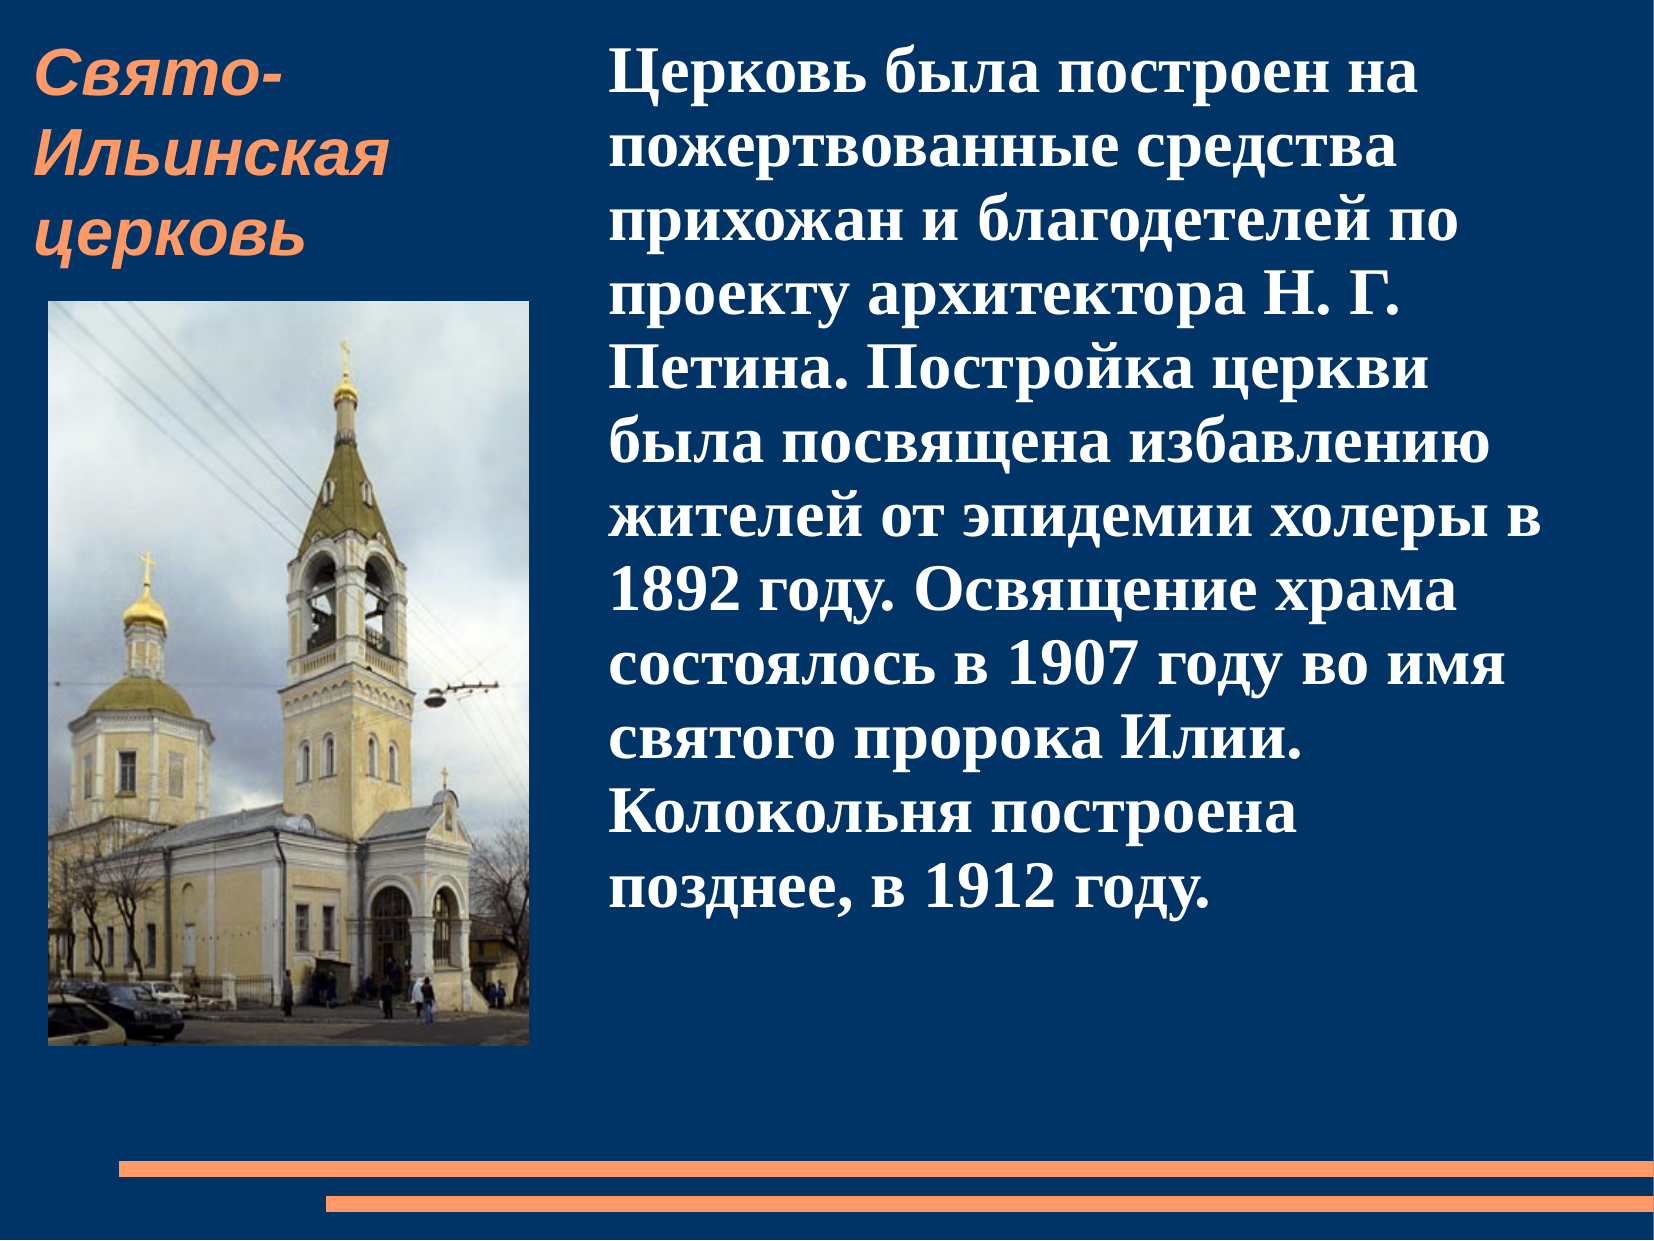

Церковь была построен на пожертвованные средства прихожан и благодетелей по проекту архитектора Н. Г. Петина. Постройка церкви была посвящена избавлению жителей от эпидемии холеры в 1892 году. Освящение храма состоялось в 1907 году во имя святого пророка Илии. Колокольня построена позднее, в 1912 году.
# Свято-Ильинская церковь